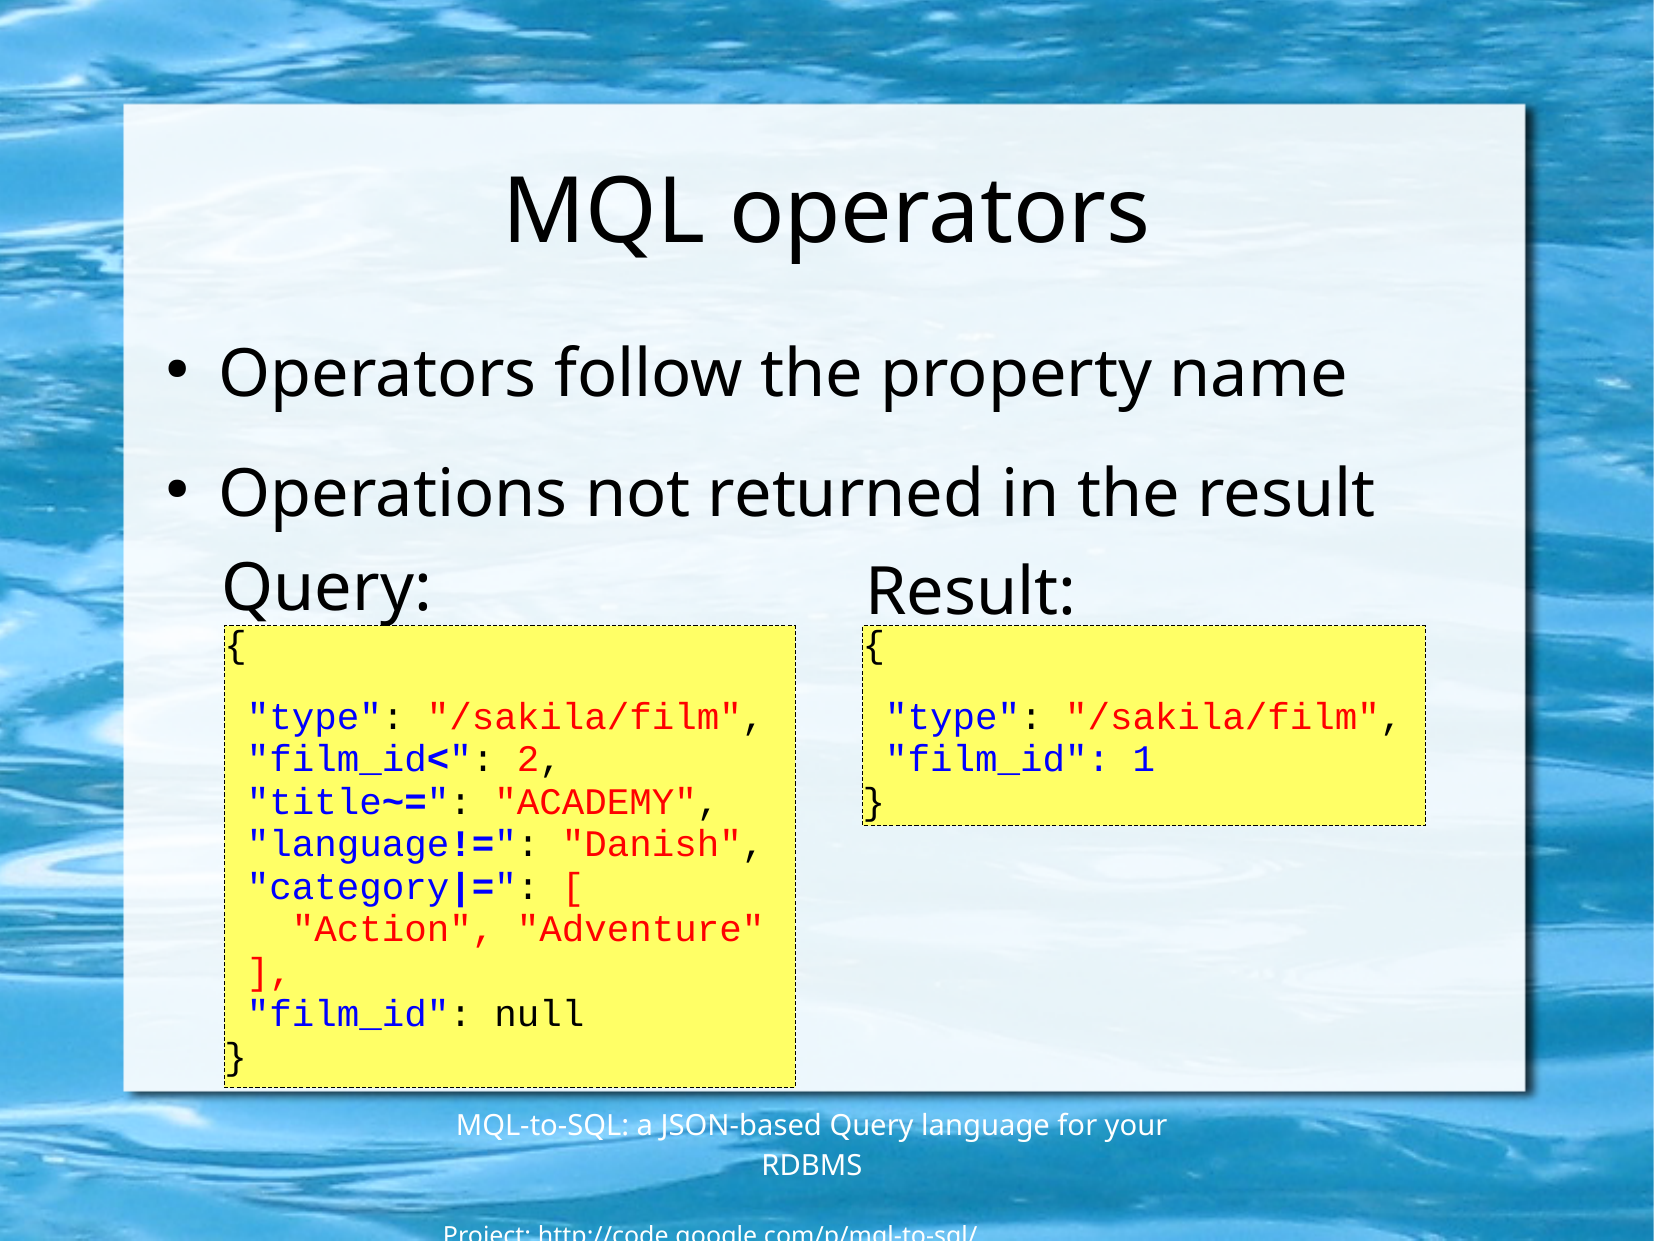

# MQL operators
Operators follow the property name
Operations not returned in the result
Query:
Result:
{
 "type": "/sakila/film",
 "film_id<": 2,
 "title~=": "ACADEMY",
 "language!=": "Danish",
 "category|=": [
 "Action", "Adventure"
 ],
 "film_id": null
}
{
 "type": "/sakila/film",
 "film_id": 1
}